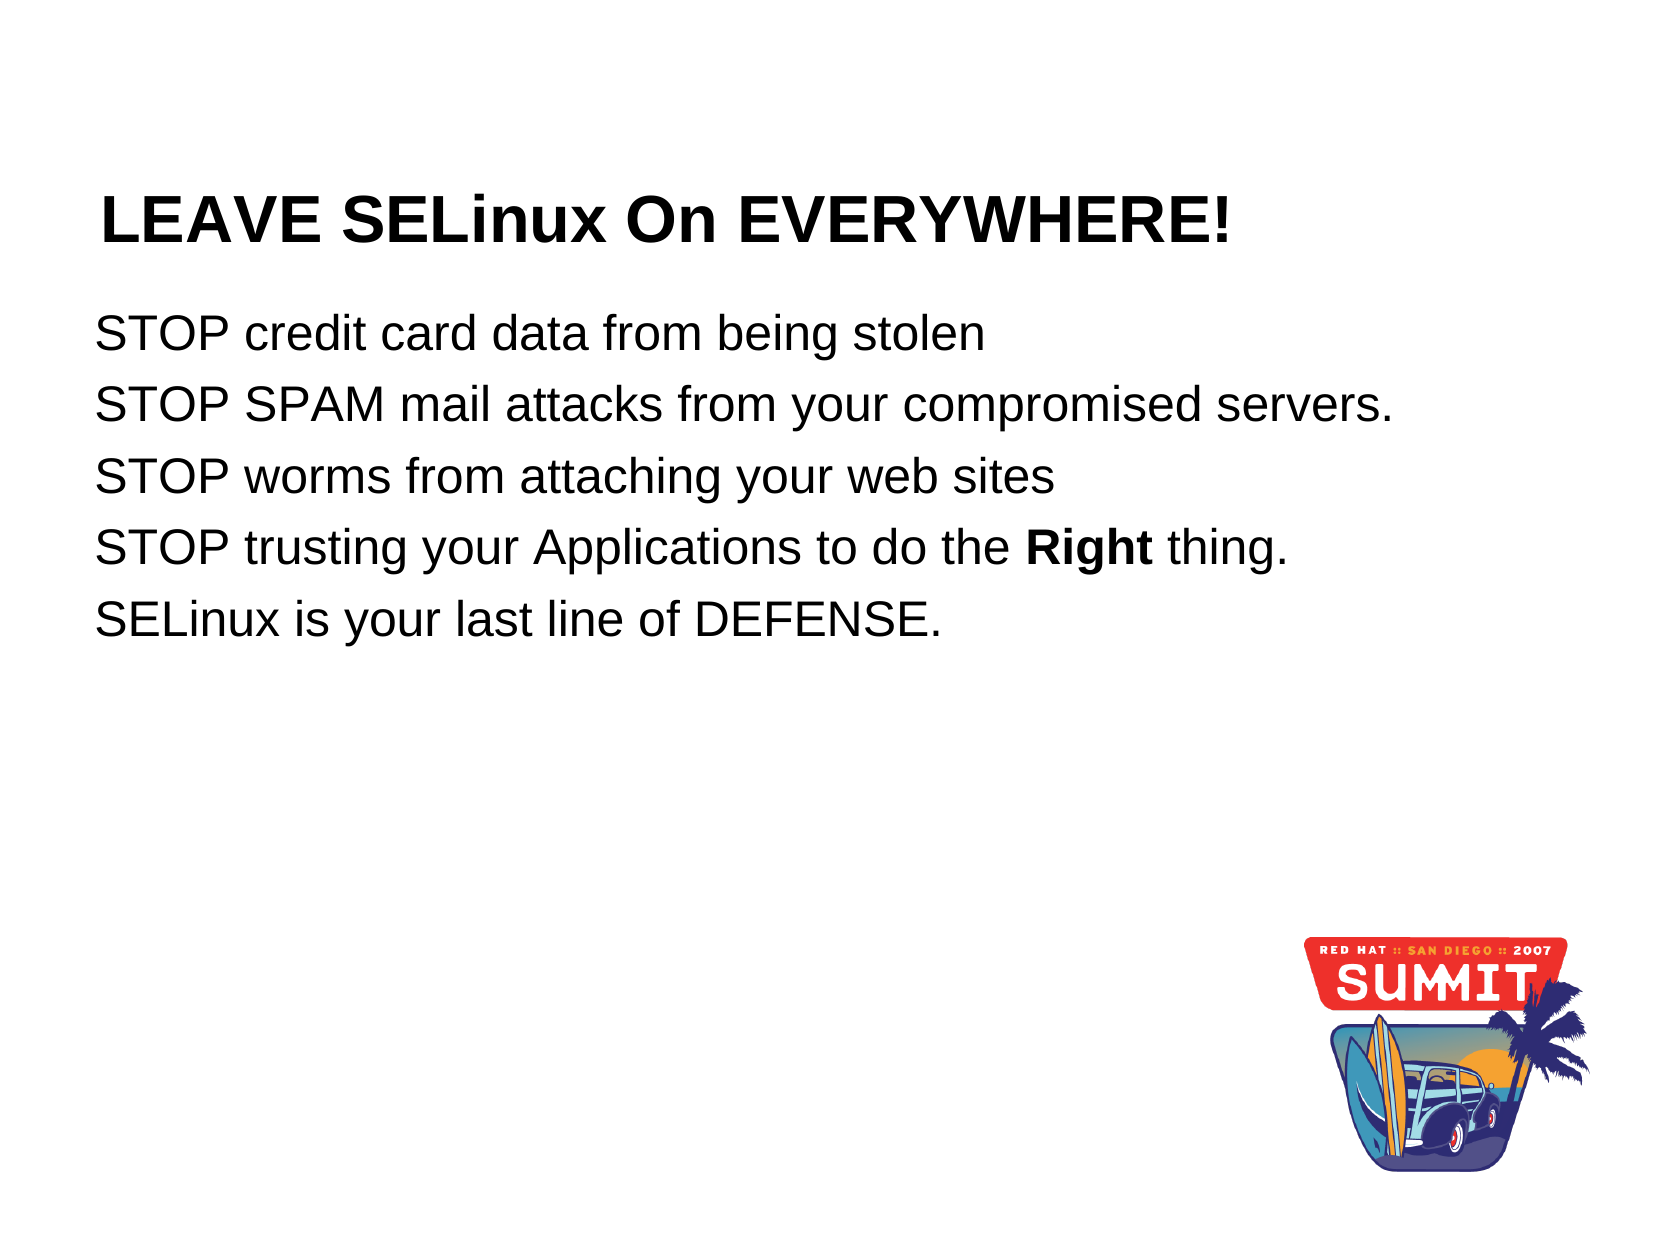

# LEAVE SELinux On EVERYWHERE!
STOP credit card data from being stolen
STOP SPAM mail attacks from your compromised servers.
STOP worms from attaching your web sites
STOP trusting your Applications to do the Right thing.
SELinux is your last line of DEFENSE.